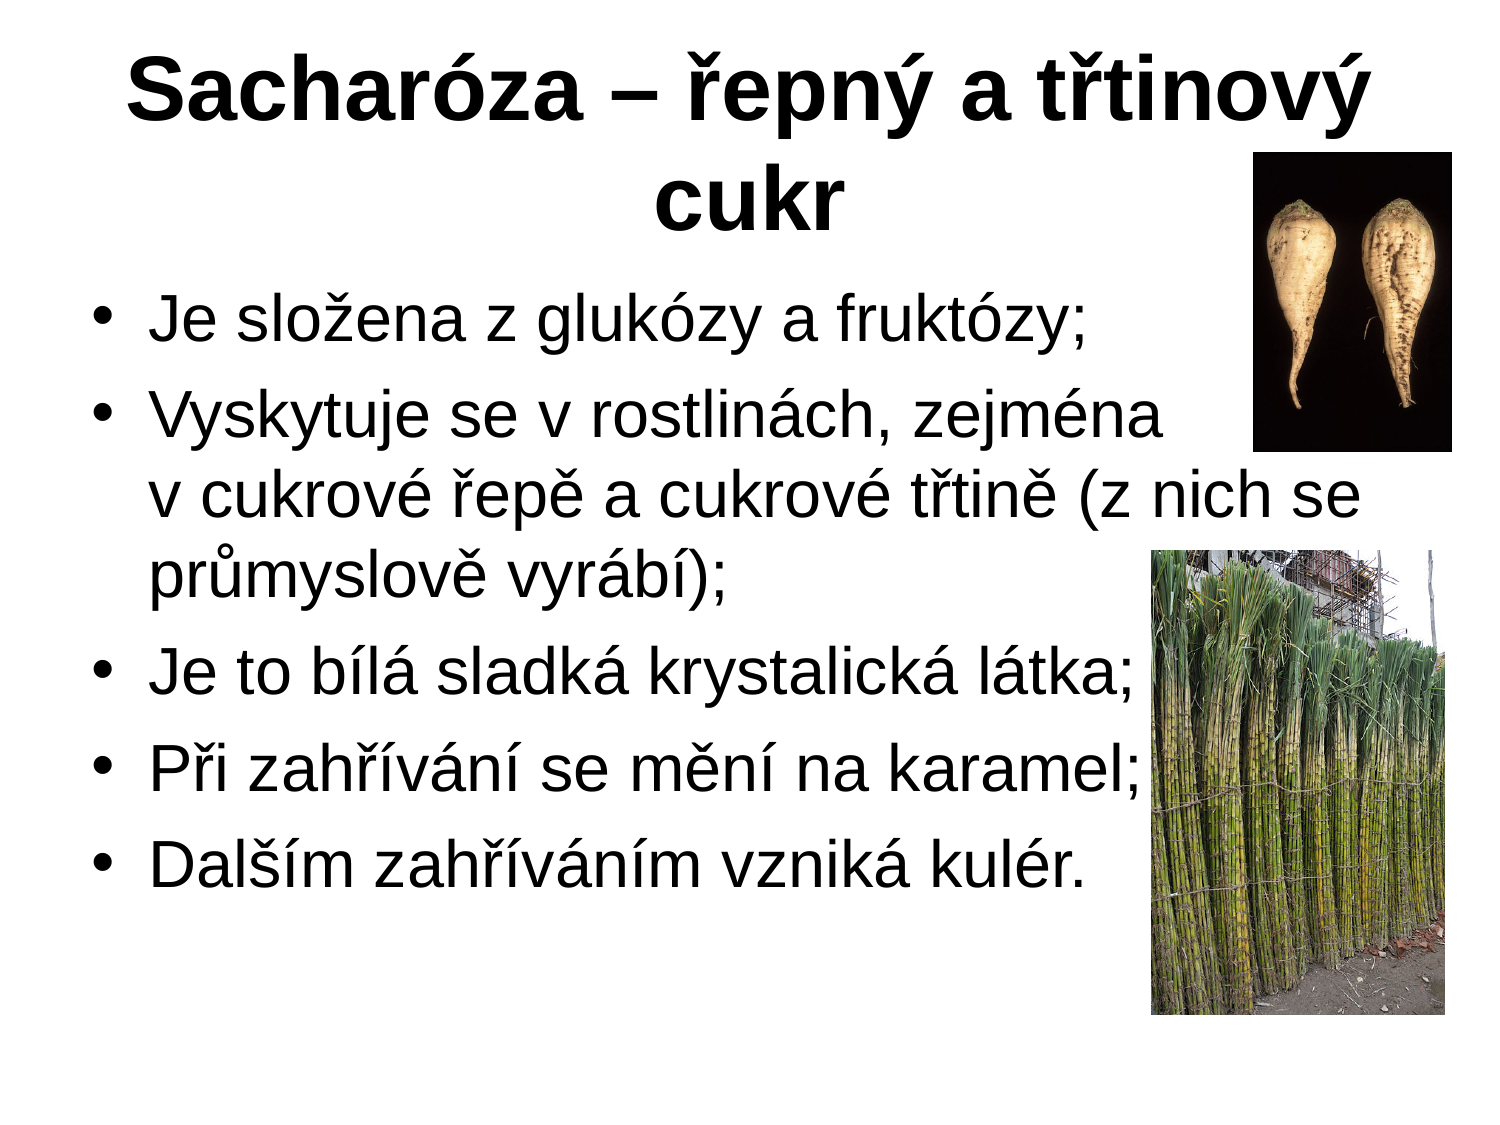

# Sacharóza – řepný a třtinový cukr
Je složena z glukózy a fruktózy;
Vyskytuje se v rostlinách, zejména
v cukrové řepě a cukrové třtině (z nich se průmyslově vyrábí);
Je to bílá sladká krystalická látka;
Při zahřívání se mění na karamel;
Dalším zahříváním vzniká kulér.